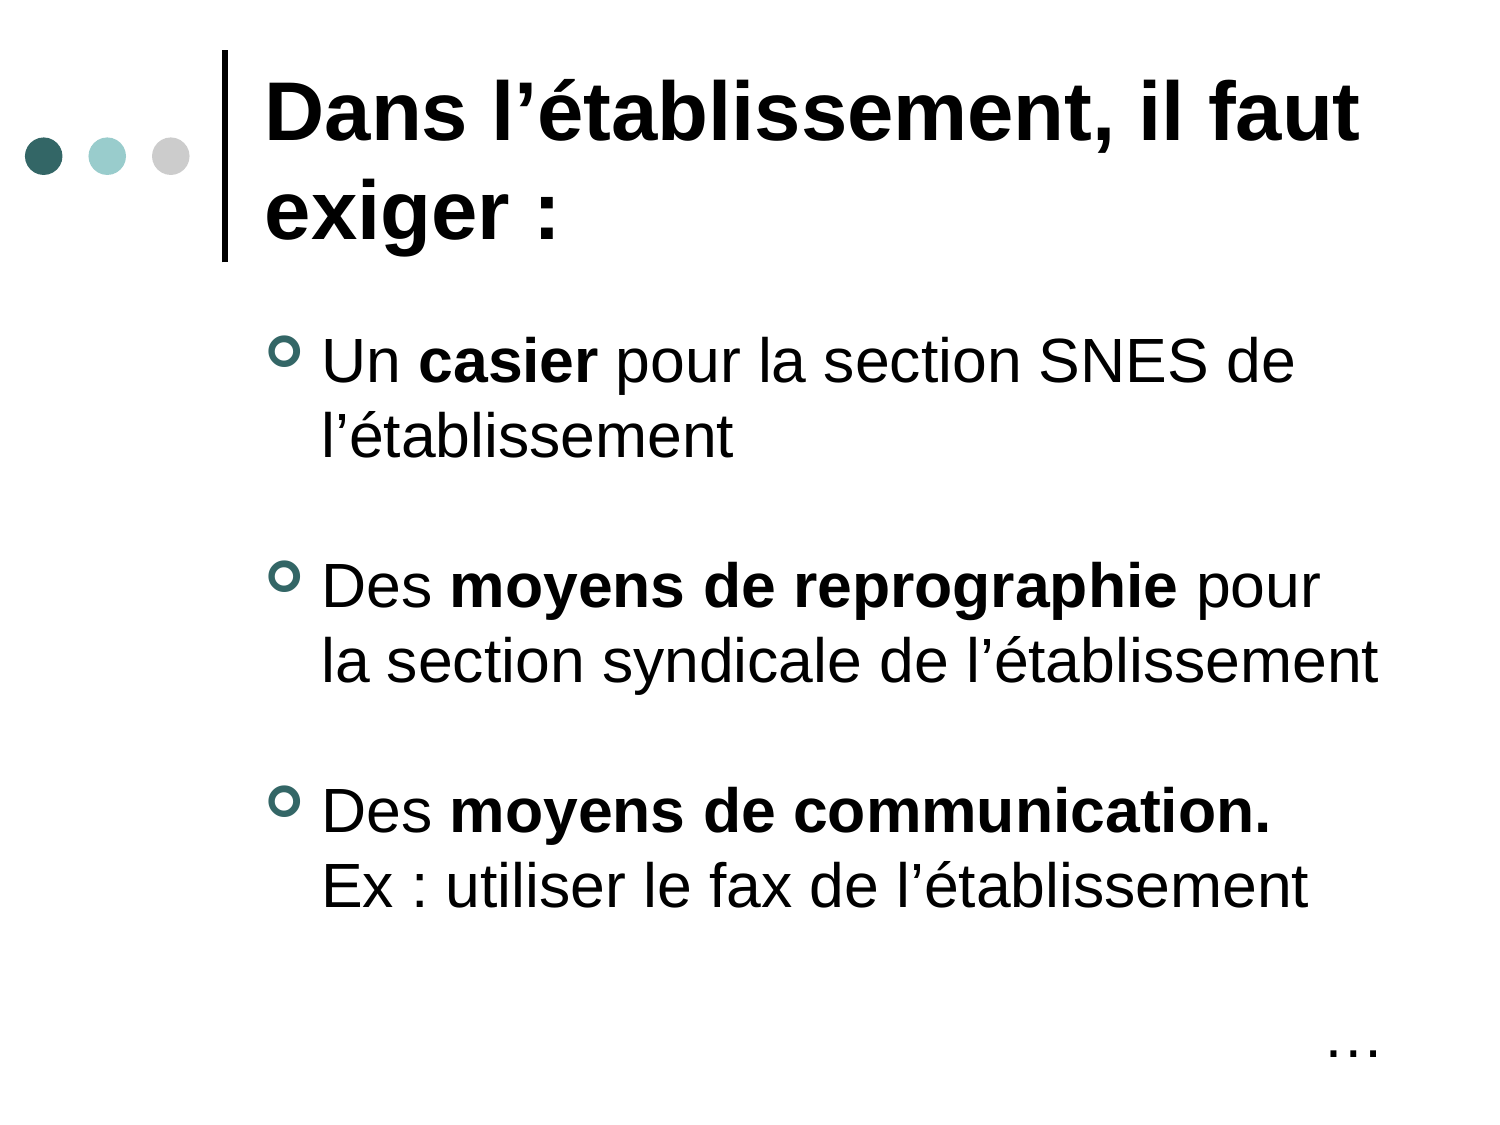

# Dans l’établissement, il faut exiger :
Un casier pour la section SNES de l’établissement
Des moyens de reprographie pour la section syndicale de l’établissement
Des moyens de communication. Ex : utiliser le fax de l’établissement
…